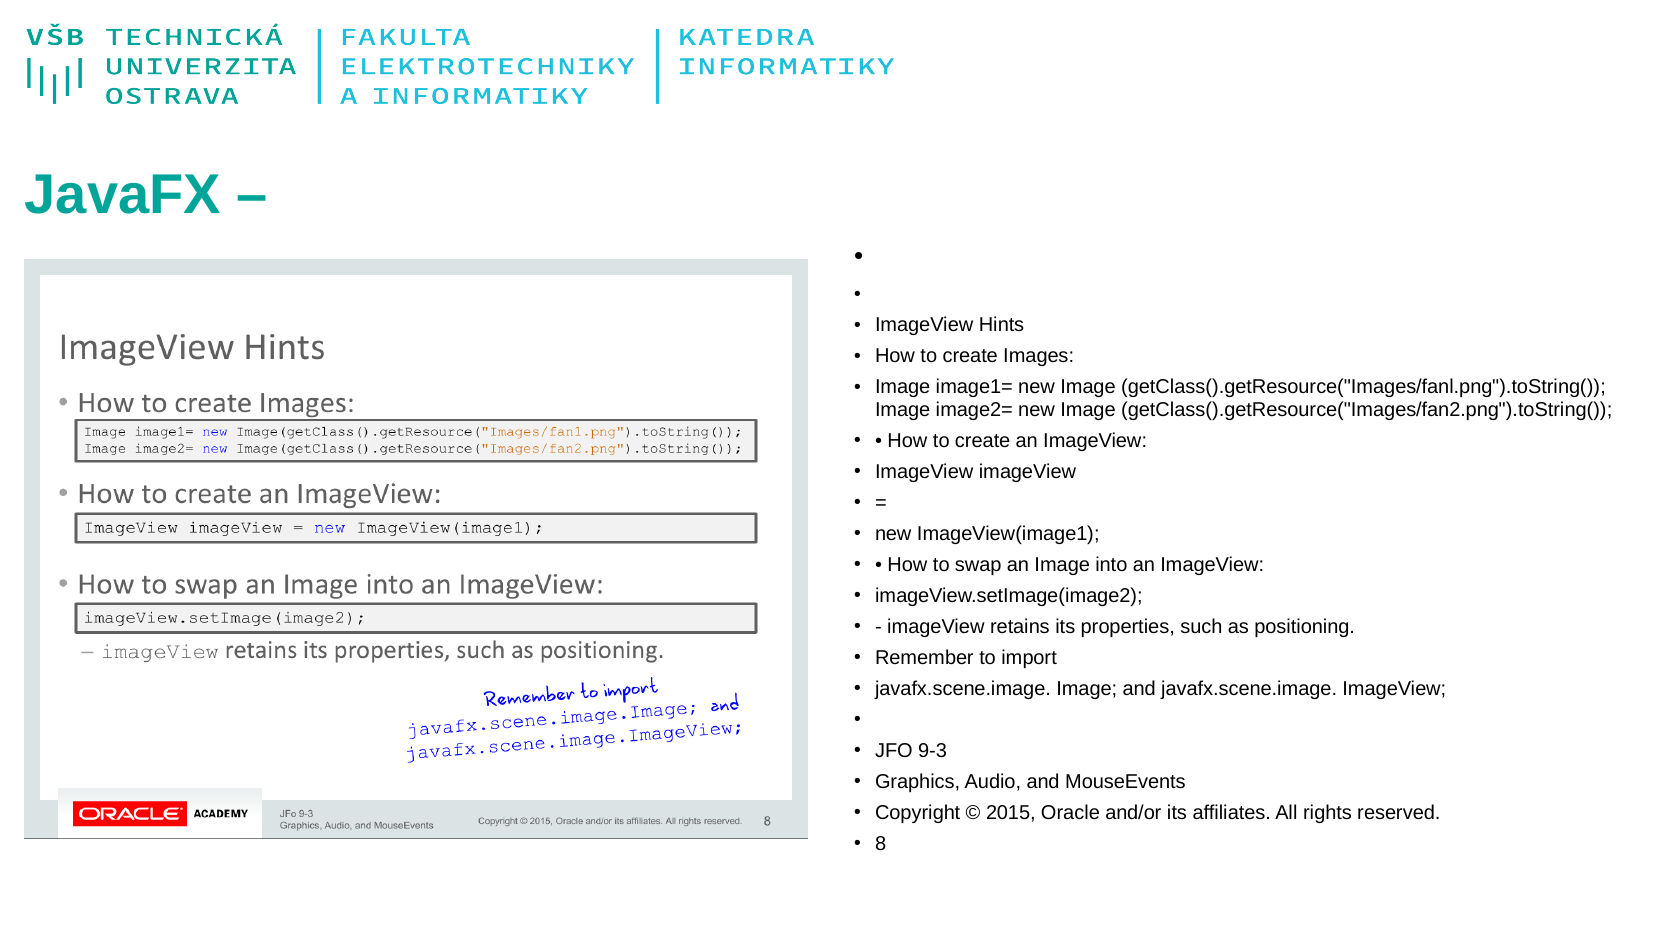

# JavaFX –
﻿
ImageView Hints
How to create Images:
Image image1= new Image (getClass().getResource("Images/fanl.png").toString()); Image image2= new Image (getClass().getResource("Images/fan2.png").toString());
• How to create an ImageView:
ImageView imageView
=
new ImageView(image1);
• How to swap an Image into an ImageView:
imageView.setImage(image2);
- imageView retains its properties, such as positioning.
Remember to import
javafx.scene.image. Image; and javafx.scene.image. ImageView;
JFO 9-3
Graphics, Audio, and MouseEvents
Copyright © 2015, Oracle and/or its affiliates. All rights reserved.
8